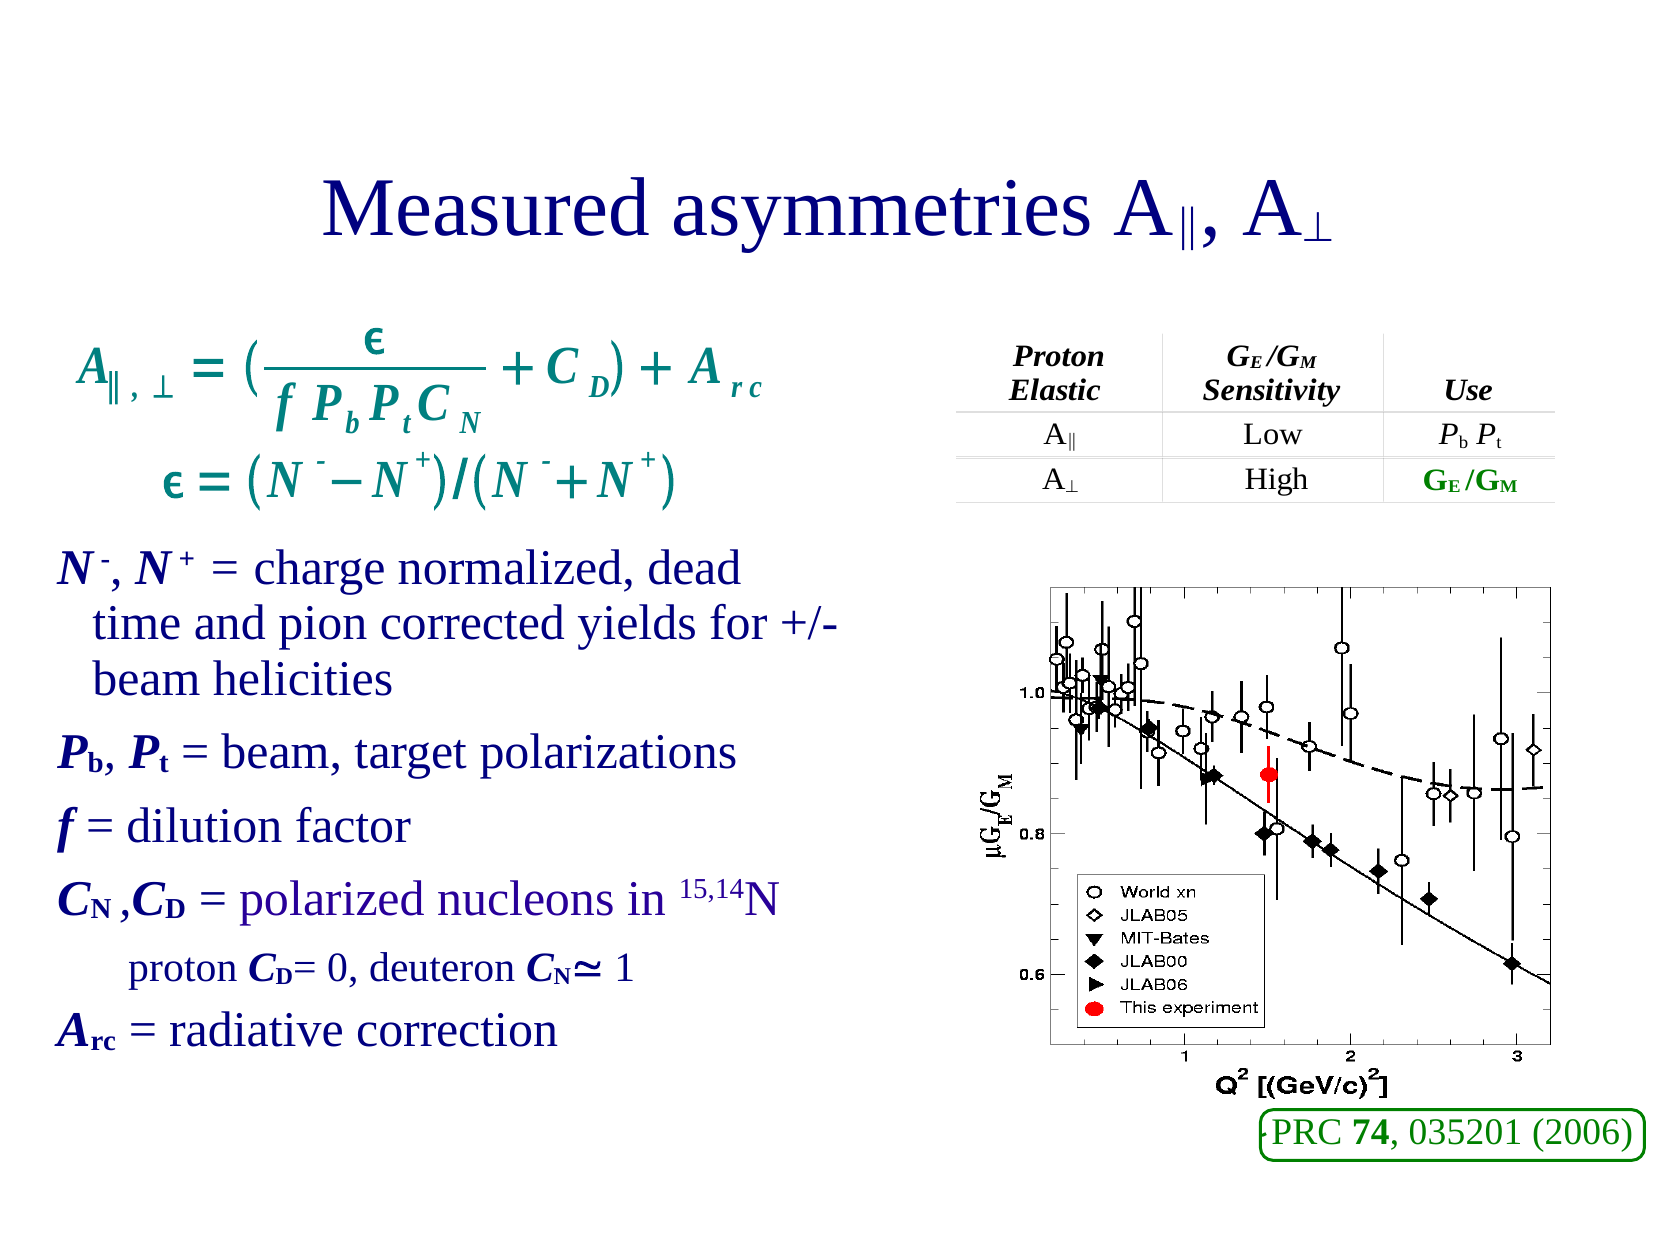

# Measured asymmetries A∥, A⊥
N -, N + = charge normalized, dead time and pion corrected yields for +/- beam helicities
Pb, Pt = beam, target polarizations
f = dilution factor
CN ,CD = polarized nucleons in 15,14N
proton CD= 0, deuteron CN≃ 1
Arc = radiative correction